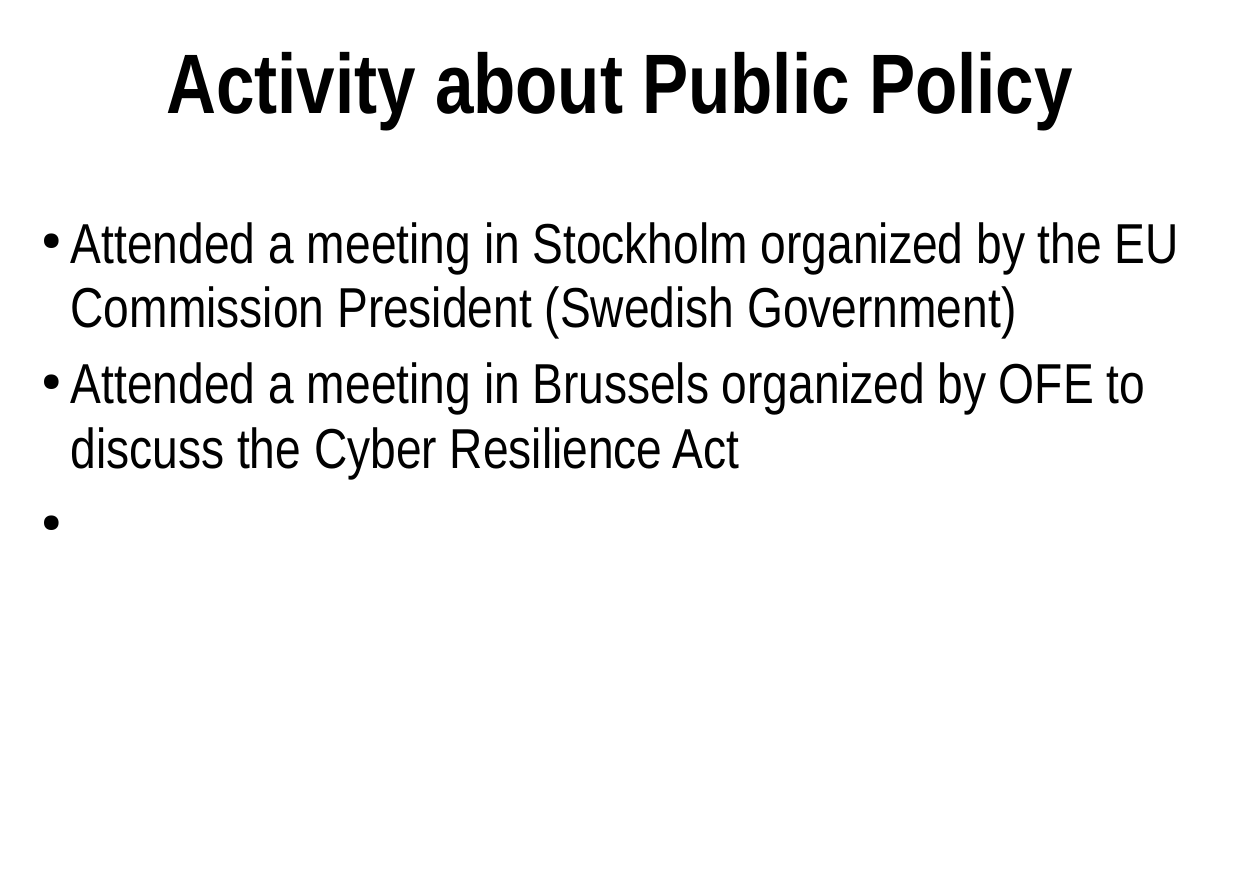

# Activity about Public Policy
Attended a meeting in Stockholm organized by the EU Commission President (Swedish Government)
Attended a meeting in Brussels organized by OFE to discuss the Cyber Resilience Act